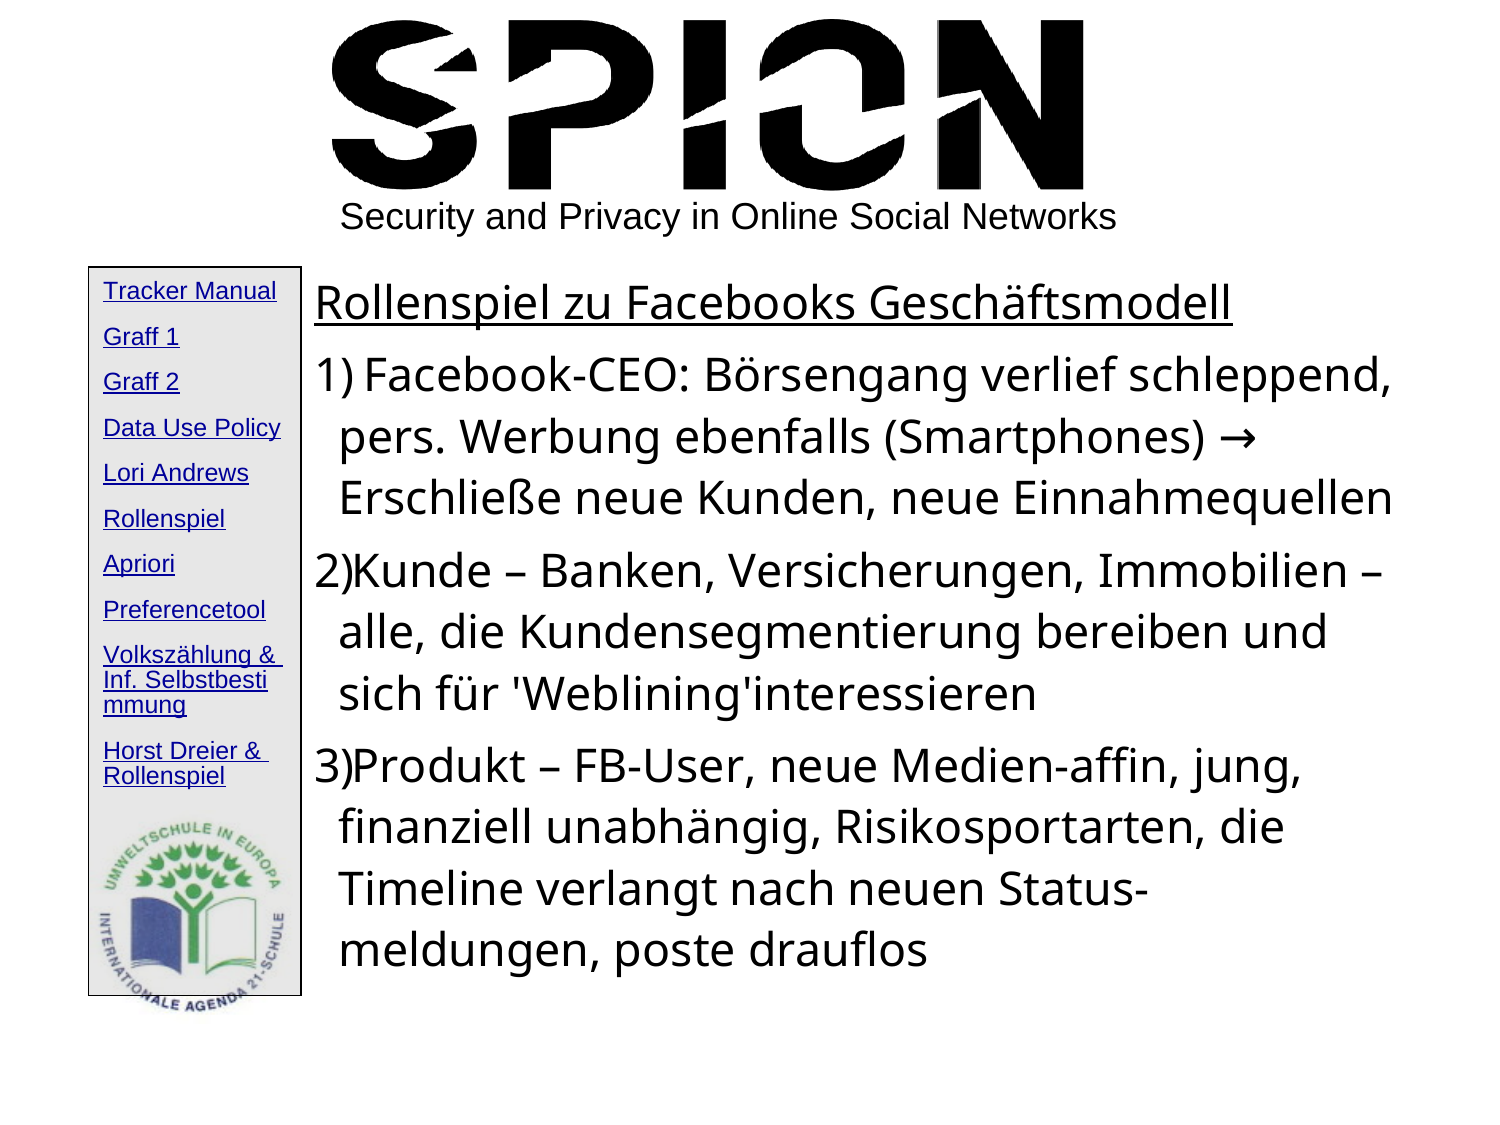

# Rollenspiel zu Facebooks Geschäftsmodell
 Facebook-CEO: Börsengang verlief schleppend, pers. Werbung ebenfalls (Smartphones) → Erschließe neue Kunden, neue Einnahmequellen
Kunde – Banken, Versicherungen, Immobilien – alle, die Kundensegmentierung bereiben und sich für 'Weblining'interessieren
Produkt – FB-User, neue Medien-affin, jung, finanziell unabhängig, Risikosportarten, die Timeline verlangt nach neuen Status-meldungen, poste drauflos